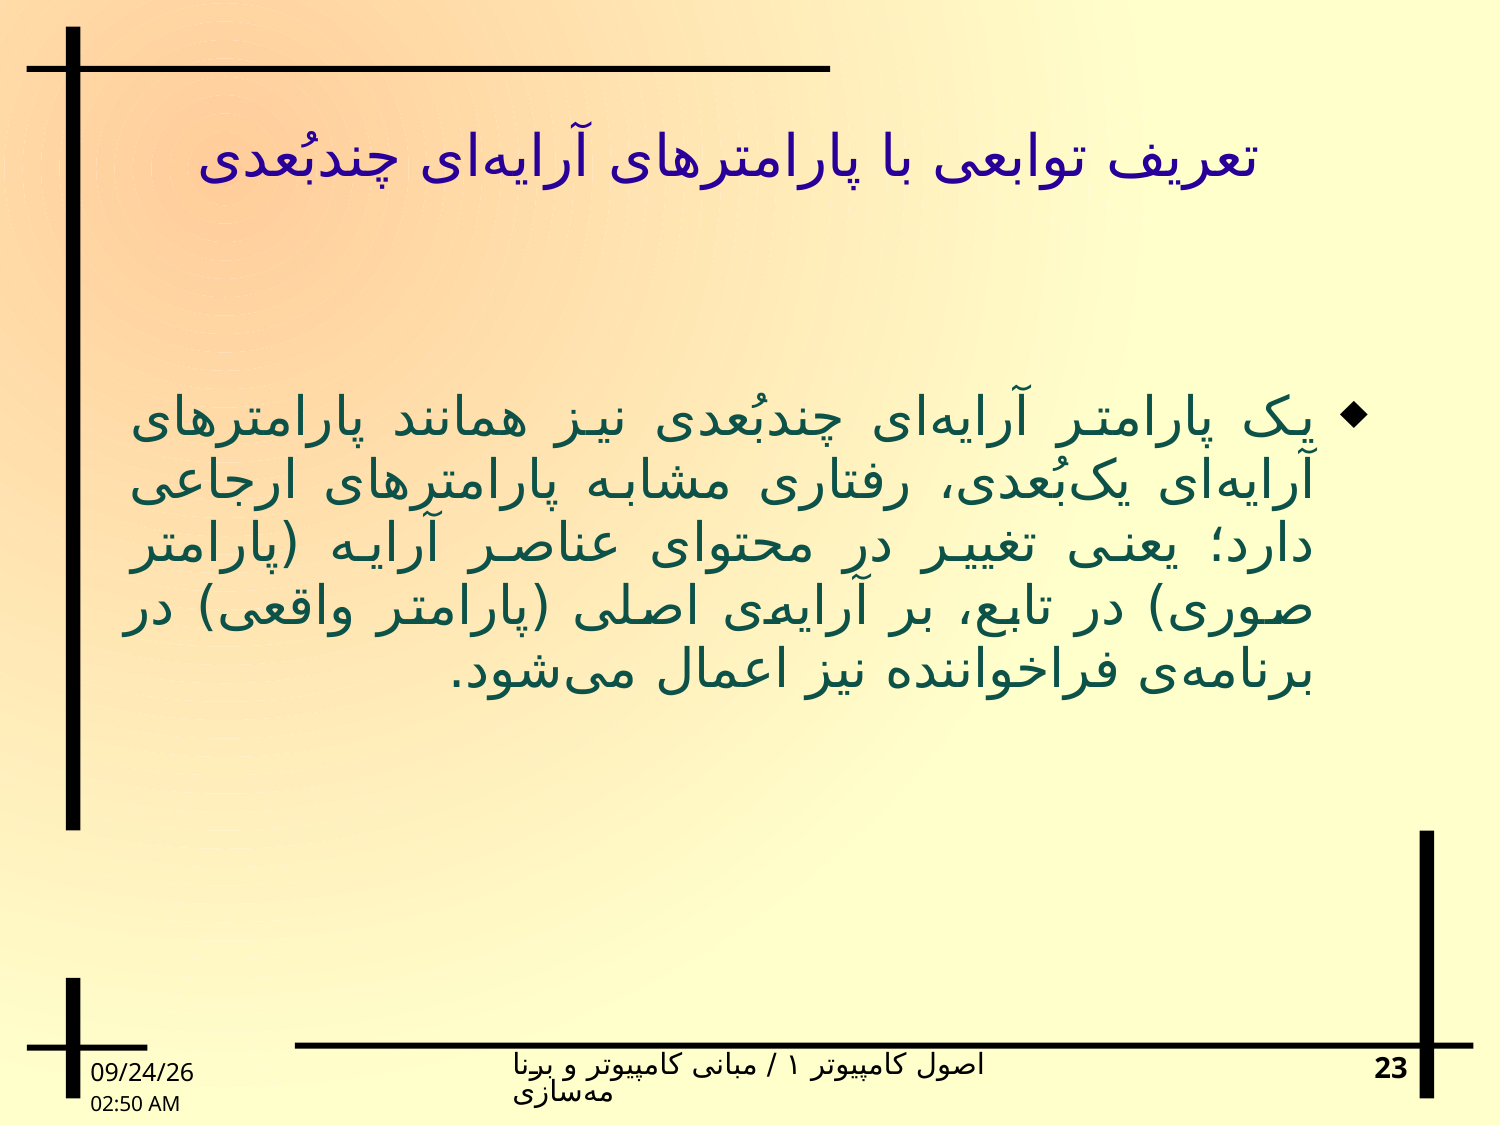

# تعریف توابعی با پارامترهای آرایه‌ای چندبُعدی
یک پارامتر آرایه‌ای چندبُعدی نیز همانند پارامترهای آرایه‌ای یک‌بُعدی، رفتاری مشابه پارامترهای ارجاعی دارد؛ یعنی تغییر در محتوای عناصر آرایه (پارامتر صوری) در تابع، بر آرایه‌ی اصلی (پارامتر واقعی) در برنامه‌ی فراخواننده نیز اعمال می‌شود.
اصول کامپیوتر ۱ / مبانی کامپیوتر و برنامه‌سازی
23